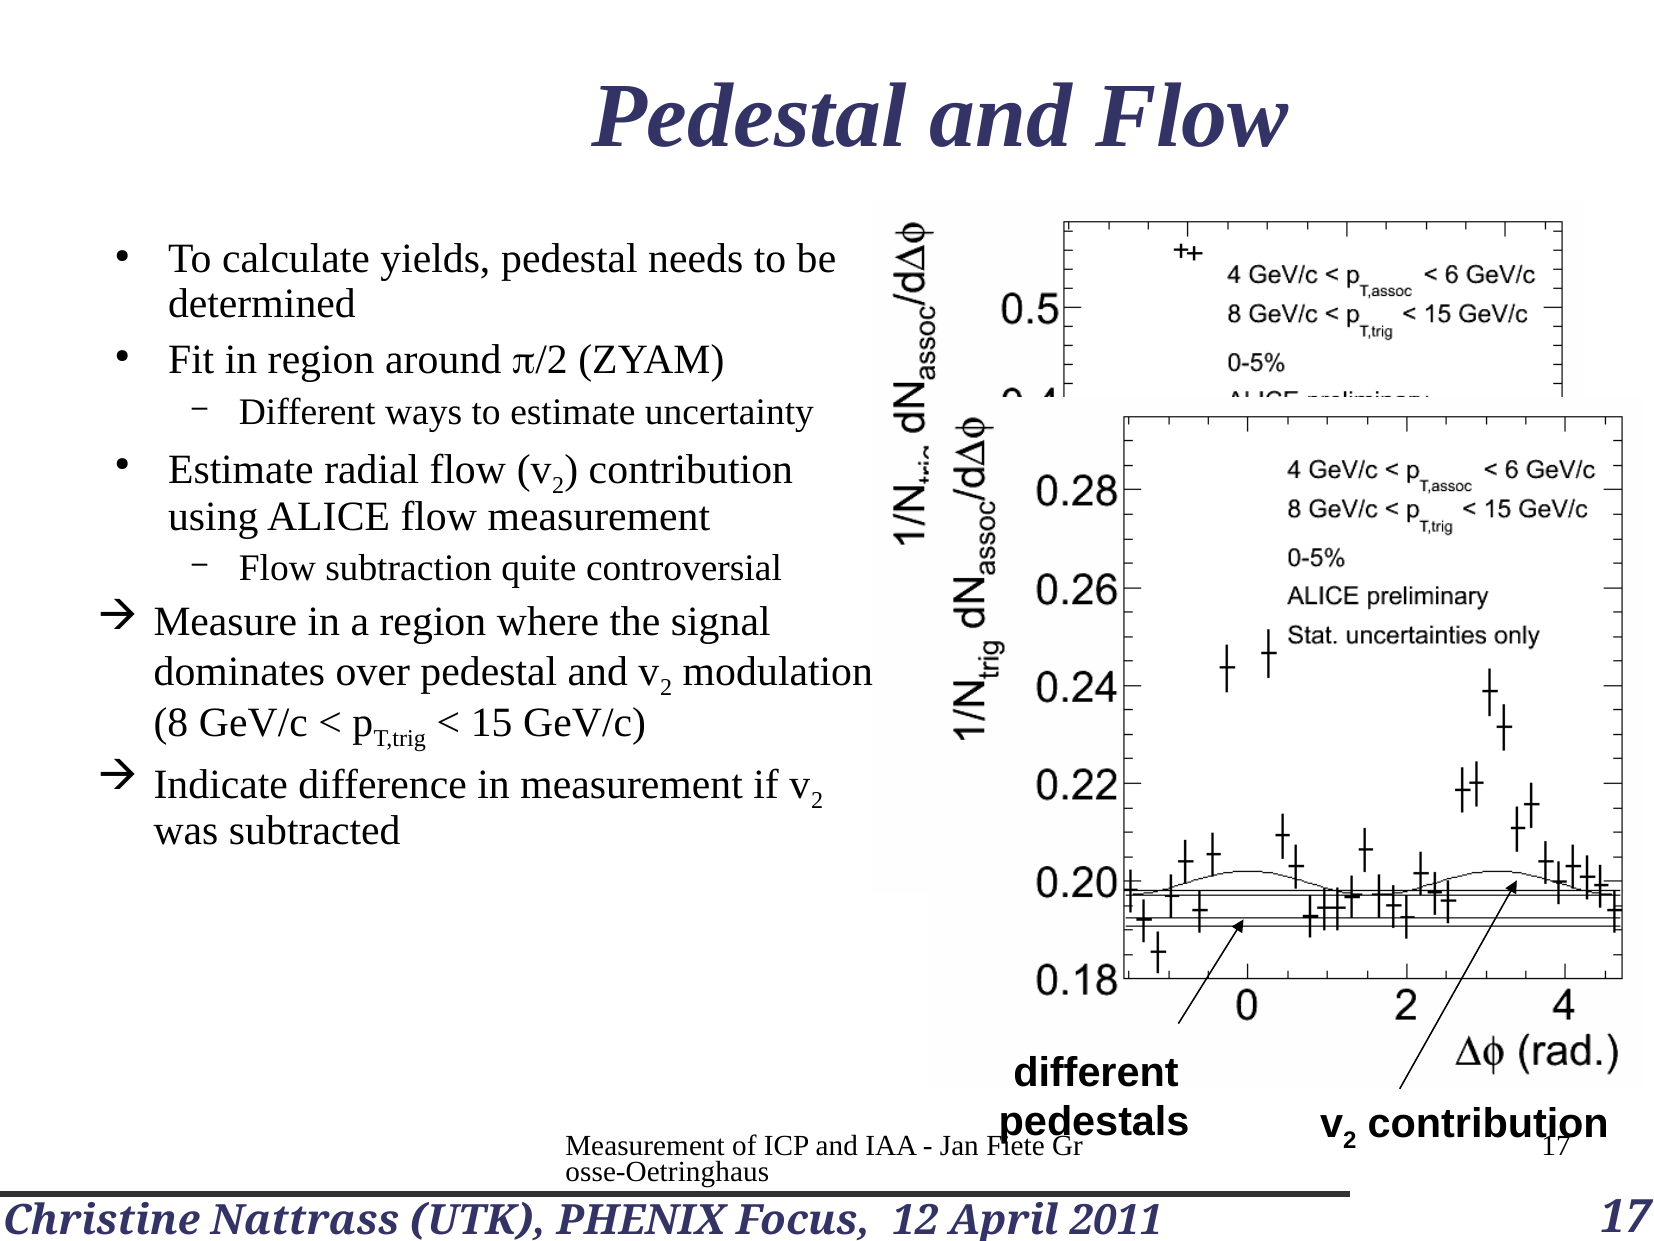

# Pedestal and Flow
To calculate yields, pedestal needs to be determined
Fit in region around /2 (ZYAM)
Different ways to estimate uncertainty
Estimate radial flow (v2) contribution using ALICE flow measurement
Flow subtraction quite controversial
Measure in a region where the signal dominates over pedestal and v2 modulation
(8 GeV/c < pT,trig < 15 GeV/c)
Indicate difference in measurement if v2 was subtracted
different
pedestals
v2 contribution
Measurement of ICP and IAA - Jan Fiete Grosse-Oetringhaus
17